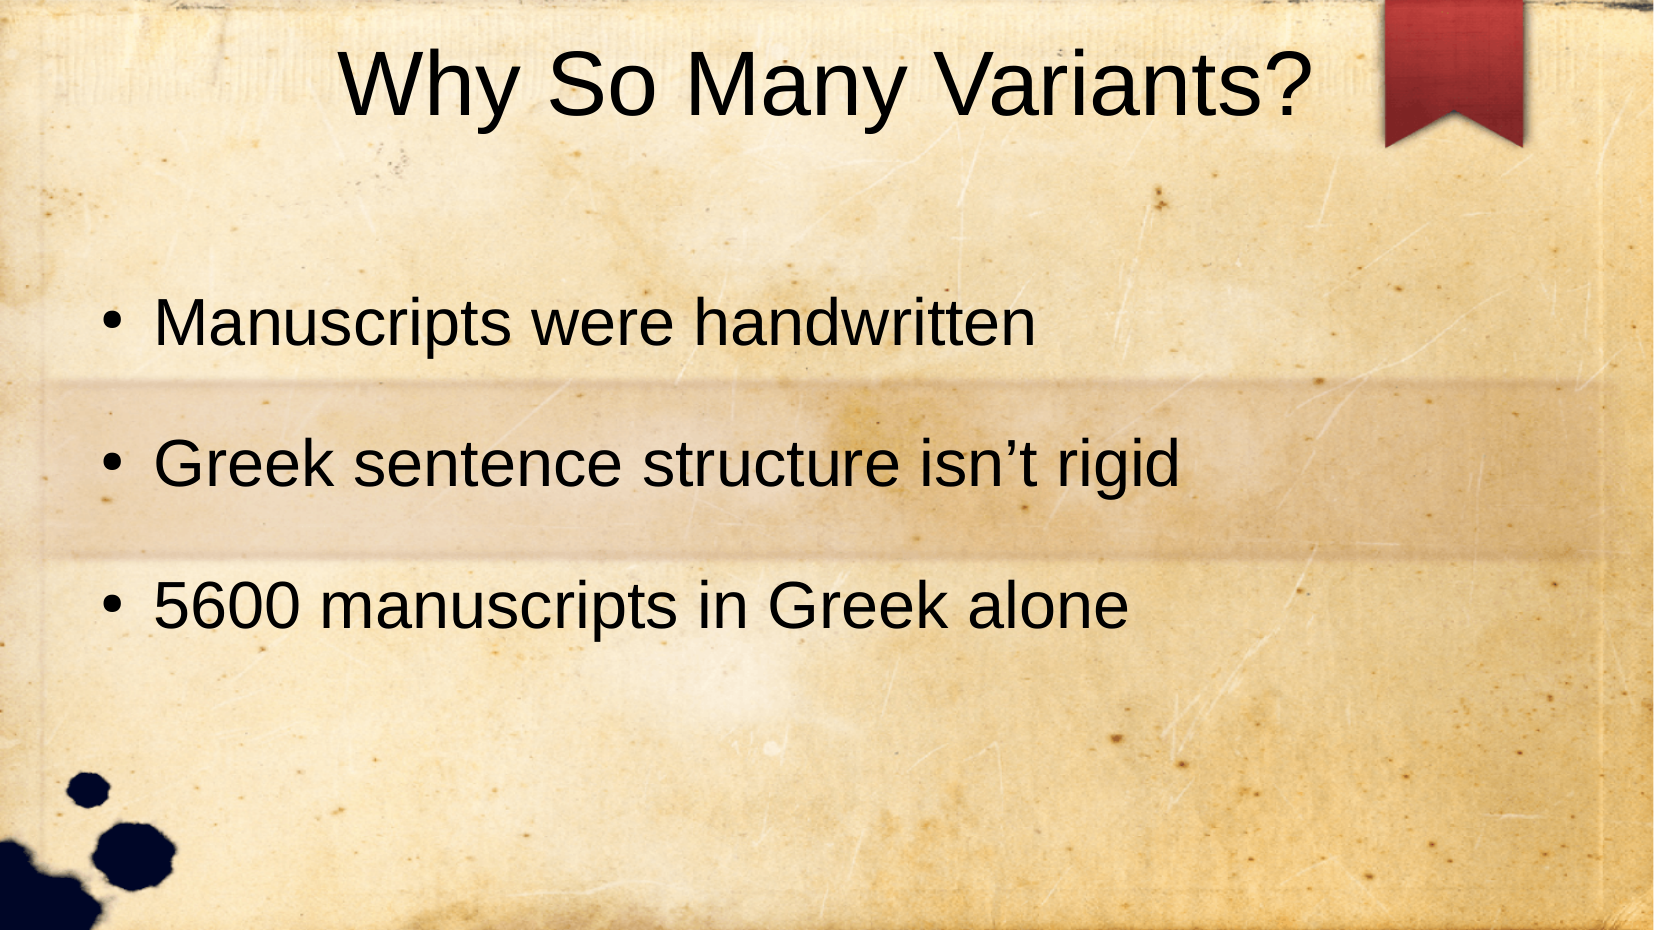

# Why So Many Variants?
Manuscripts were handwritten
Greek sentence structure isn’t rigid
5600 manuscripts in Greek alone